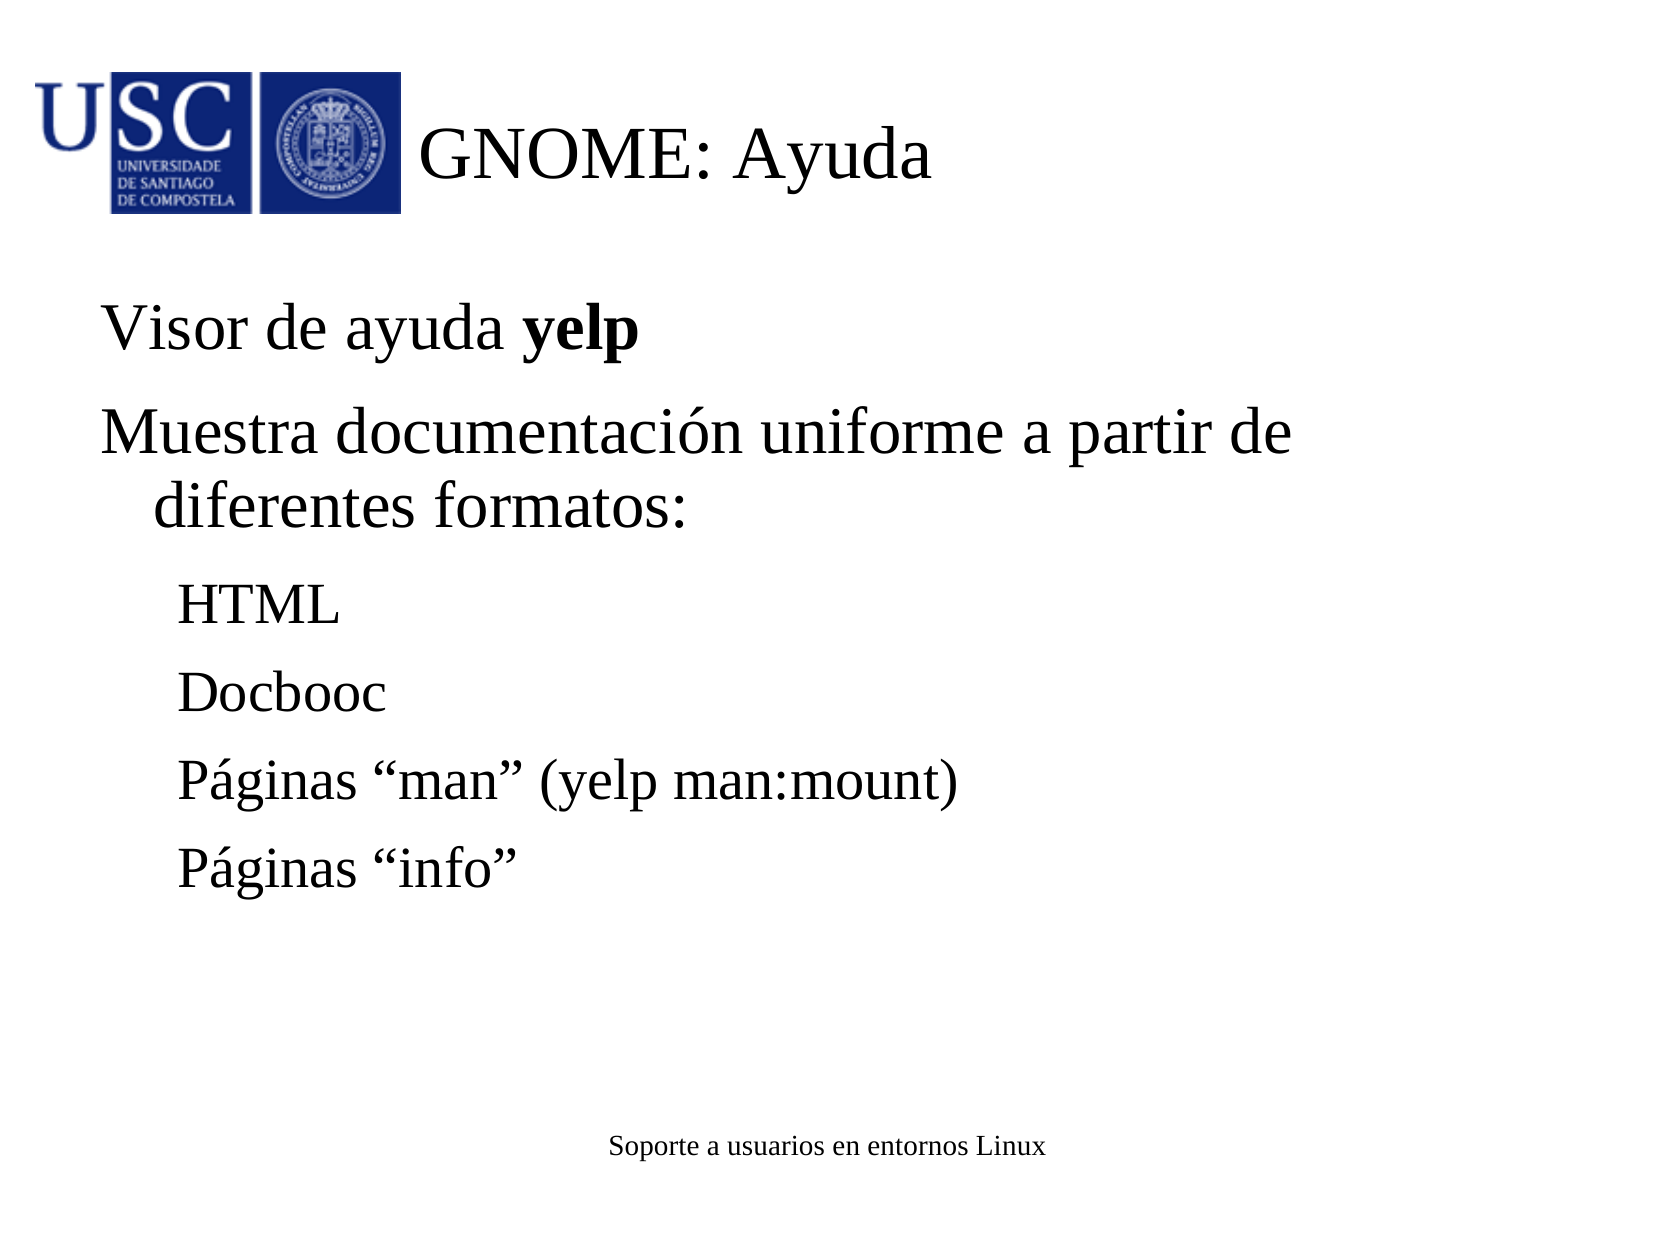

# GNOME: Ayuda
Visor de ayuda yelp
Muestra documentación uniforme a partir de diferentes formatos:
HTML
Docbooc
Páginas “man” (yelp man:mount)
Páginas “info”